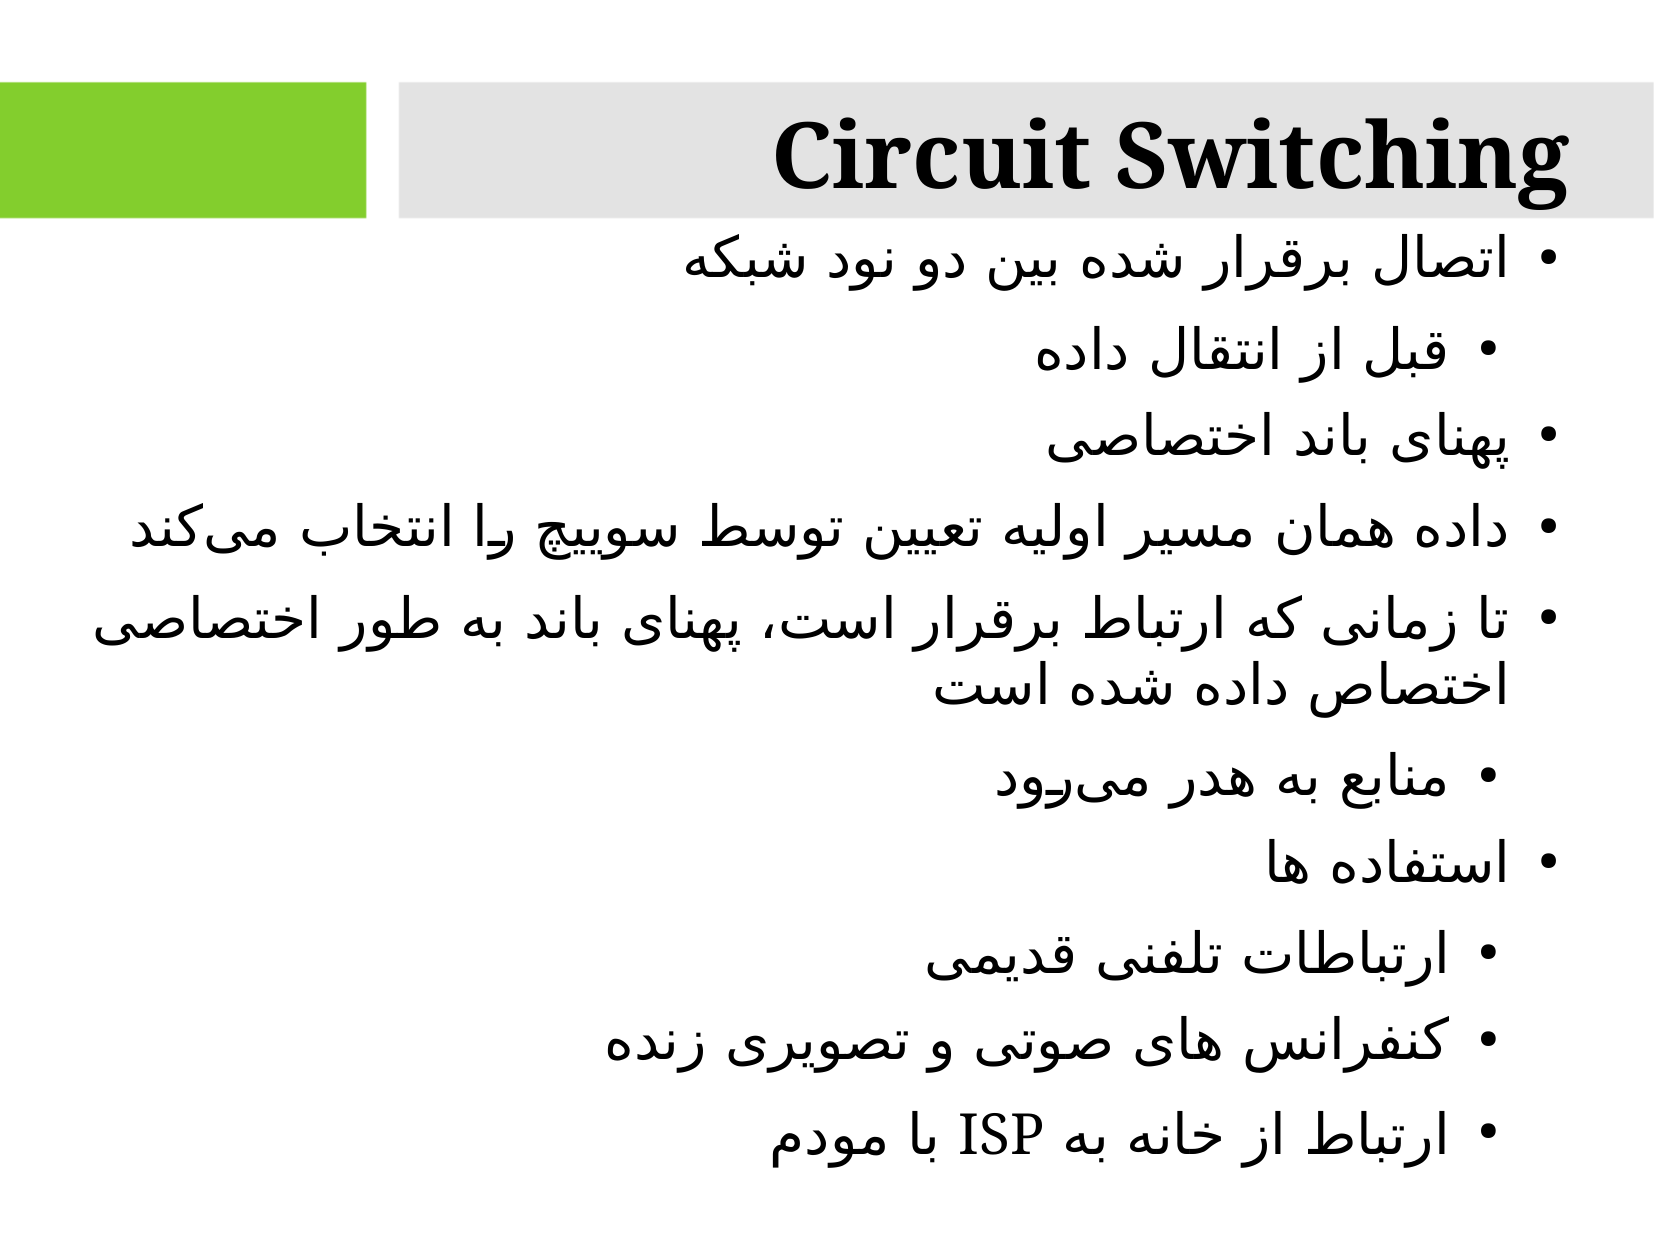

# Circuit Switching
اتصال برقرار شده بین دو نود شبکه
قبل از انتقال داده
پهنای باند اختصاصی
داده همان مسیر اولیه تعیین توسط سوییچ را انتخاب می‌کند
تا زمانی که ارتباط برقرار است، پهنای باند به طور اختصاصی اختصاص داده شده است
منابع به هدر می‌رود
استفاده ها
ارتباطات تلفنی قدیمی
کنفرانس های صوتی و تصویری زنده
ارتباط از خانه به ISP با مودم